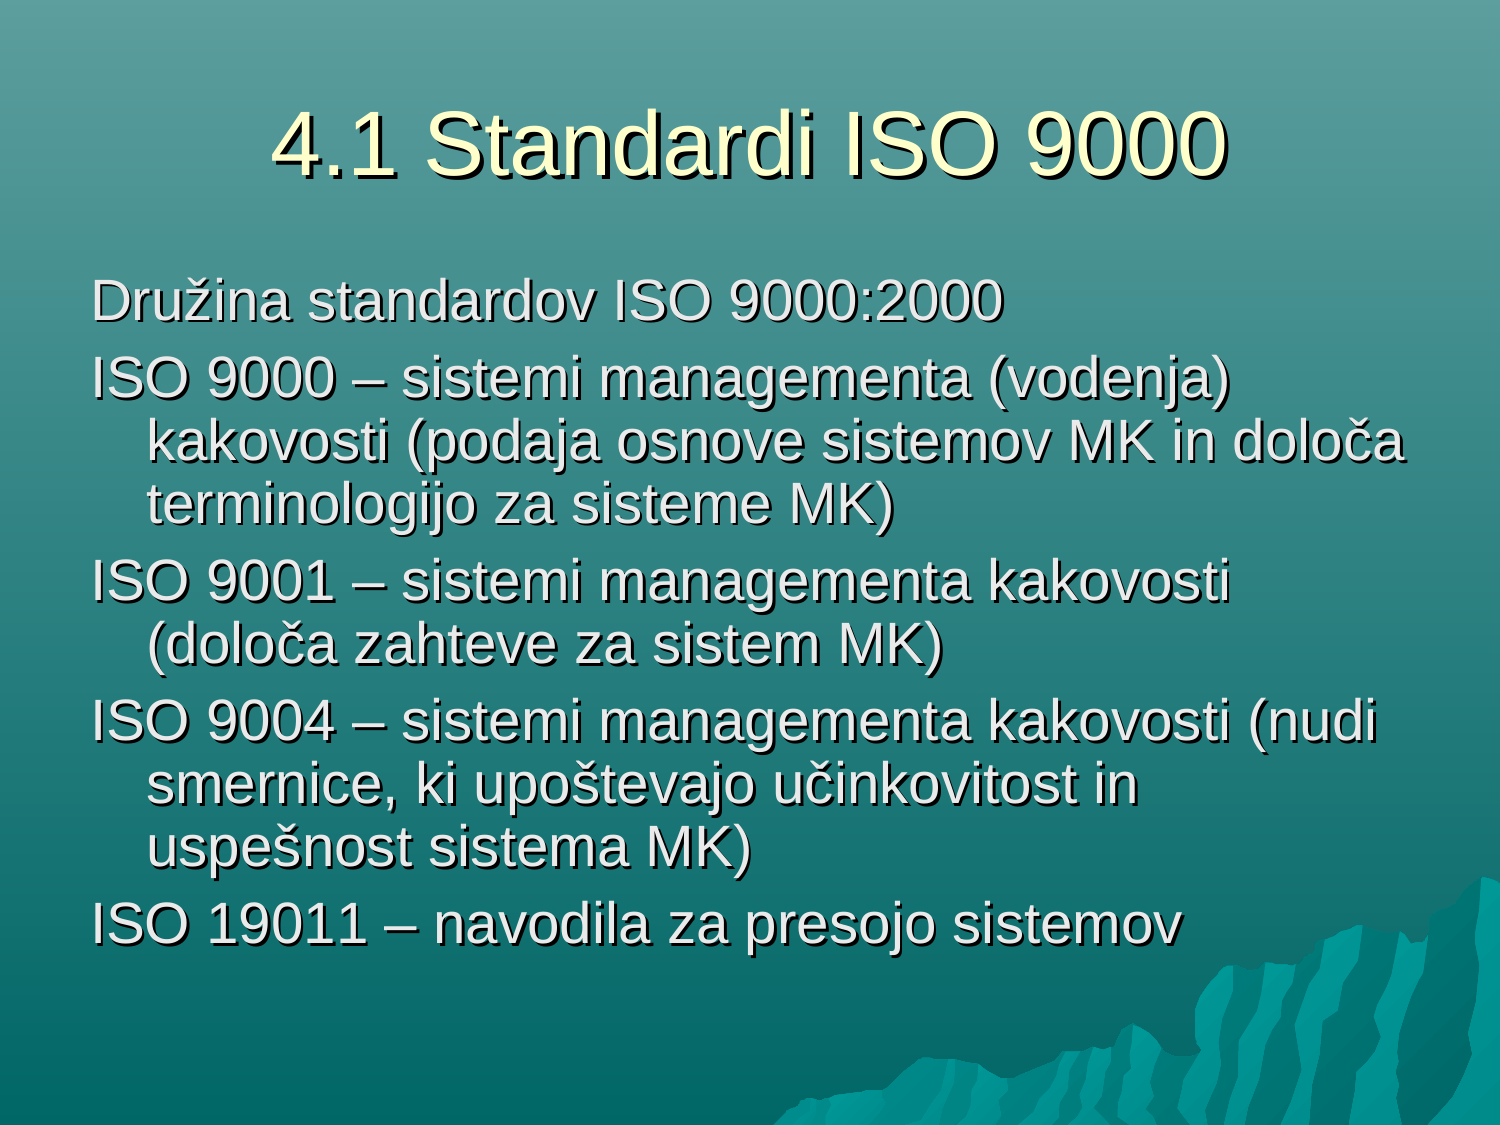

# 4.1 Standardi ISO 9000
Družina standardov ISO 9000:2000
ISO 9000 – sistemi managementa (vodenja) kakovosti (podaja osnove sistemov MK in določa terminologijo za sisteme MK)
ISO 9001 – sistemi managementa kakovosti (določa zahteve za sistem MK)
ISO 9004 – sistemi managementa kakovosti (nudi smernice, ki upoštevajo učinkovitost in uspešnost sistema MK)
ISO 19011 – navodila za presojo sistemov